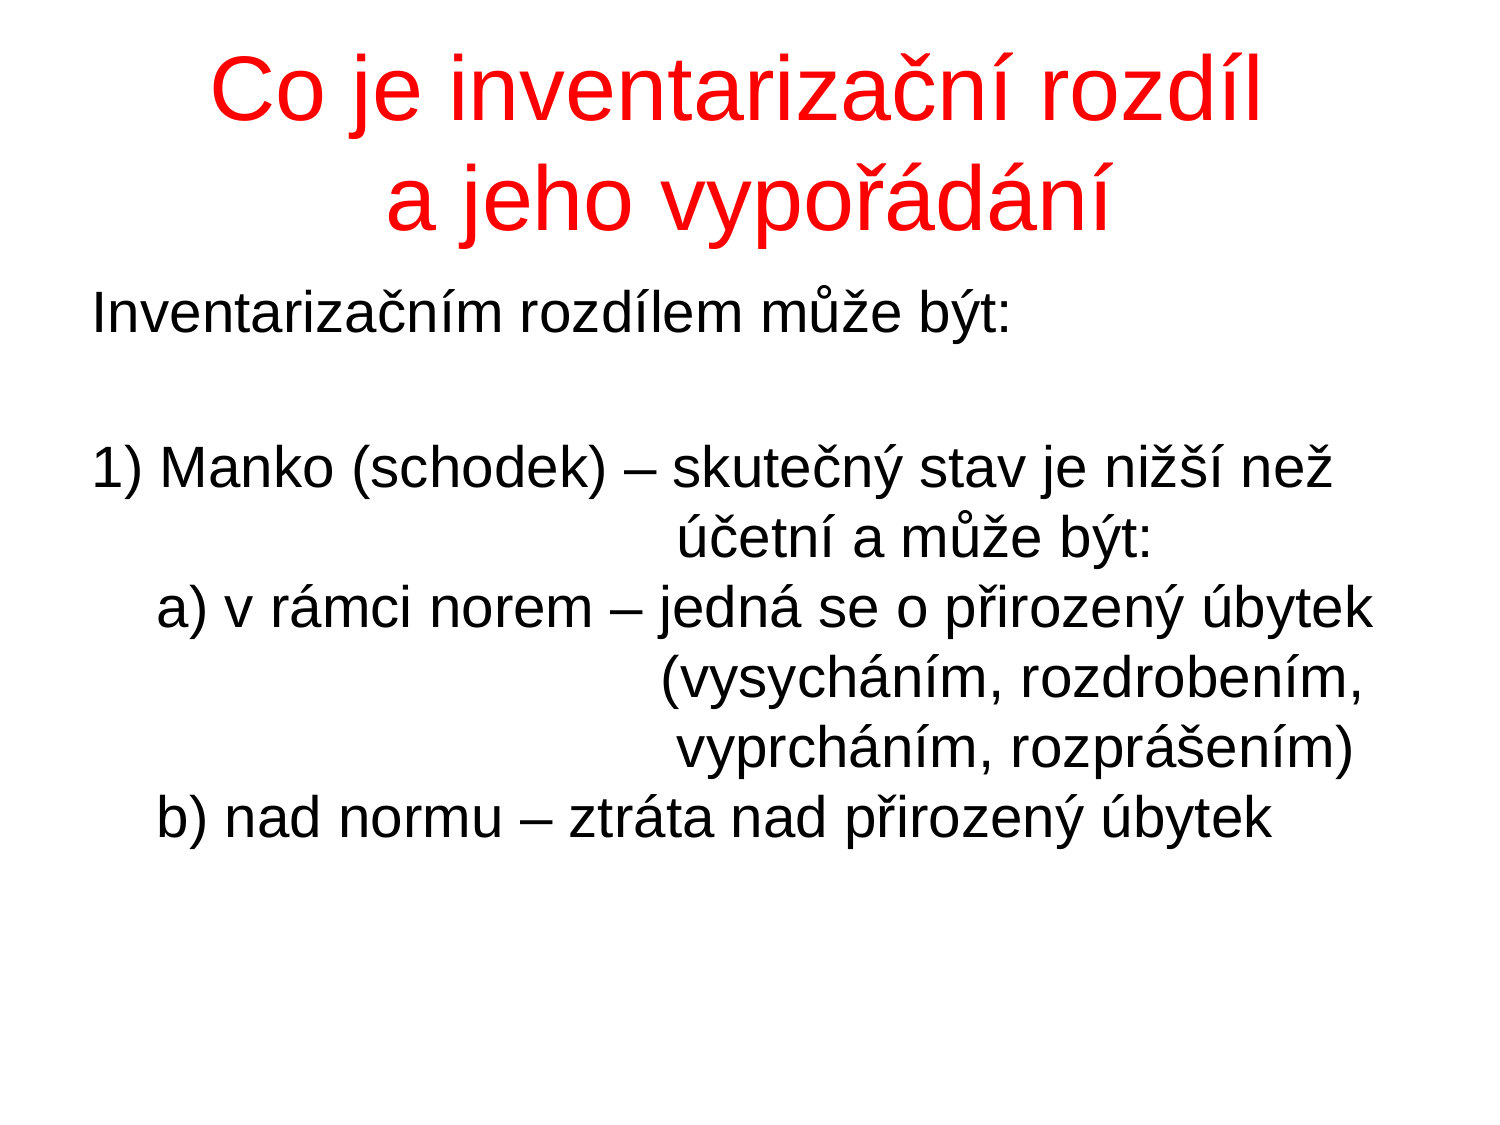

# Co je inventarizační rozdíl a jeho vypořádání
Inventarizačním rozdílem může být:
1) Manko (schodek) – skutečný stav je nižší než
 účetní a může být:
 a) v rámci norem – jedná se o přirozený úbytek
 (vysycháním, rozdrobením,
 vyprcháním, rozprášením)
 b) nad normu – ztráta nad přirozený úbytek